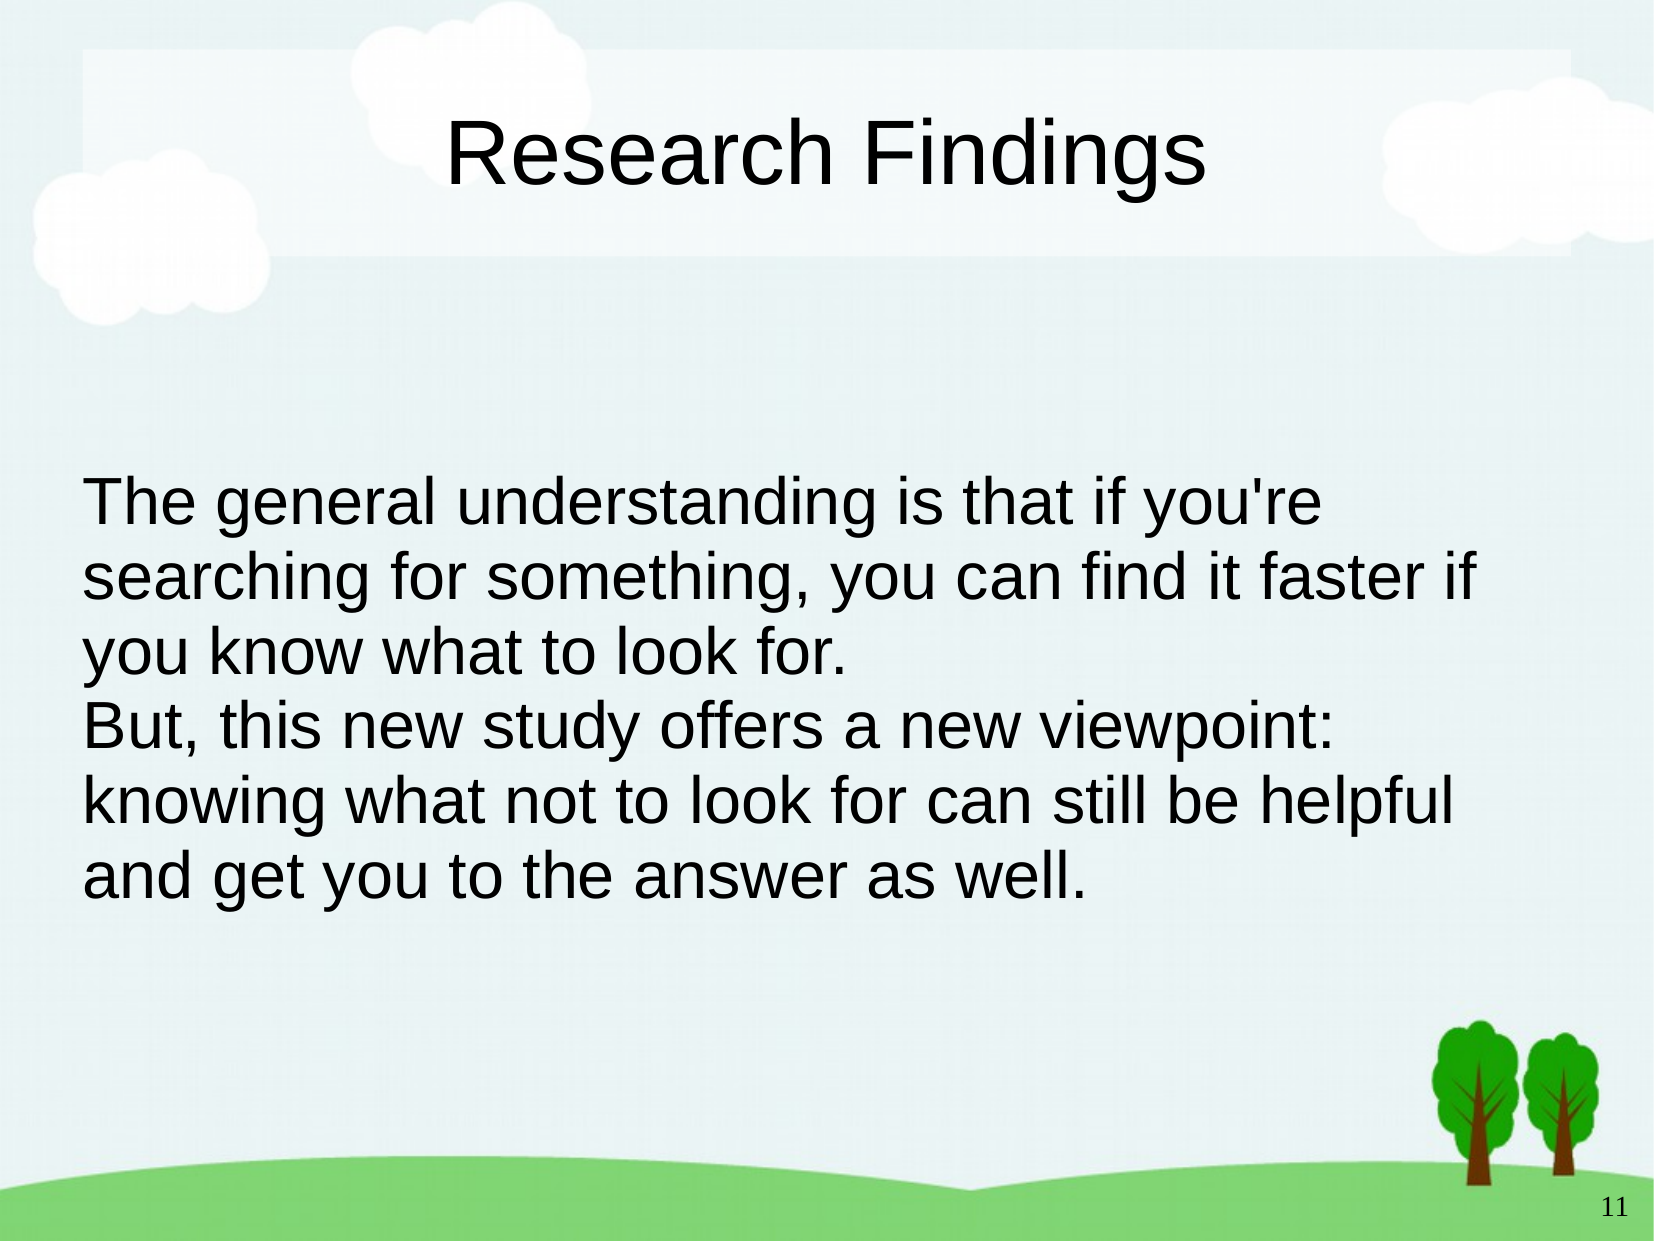

# Research Findings
The general understanding is that if you're searching for something, you can find it faster if you know what to look for.
But, this new study offers a new viewpoint: knowing what not to look for can still be helpful and get you to the answer as well.
11